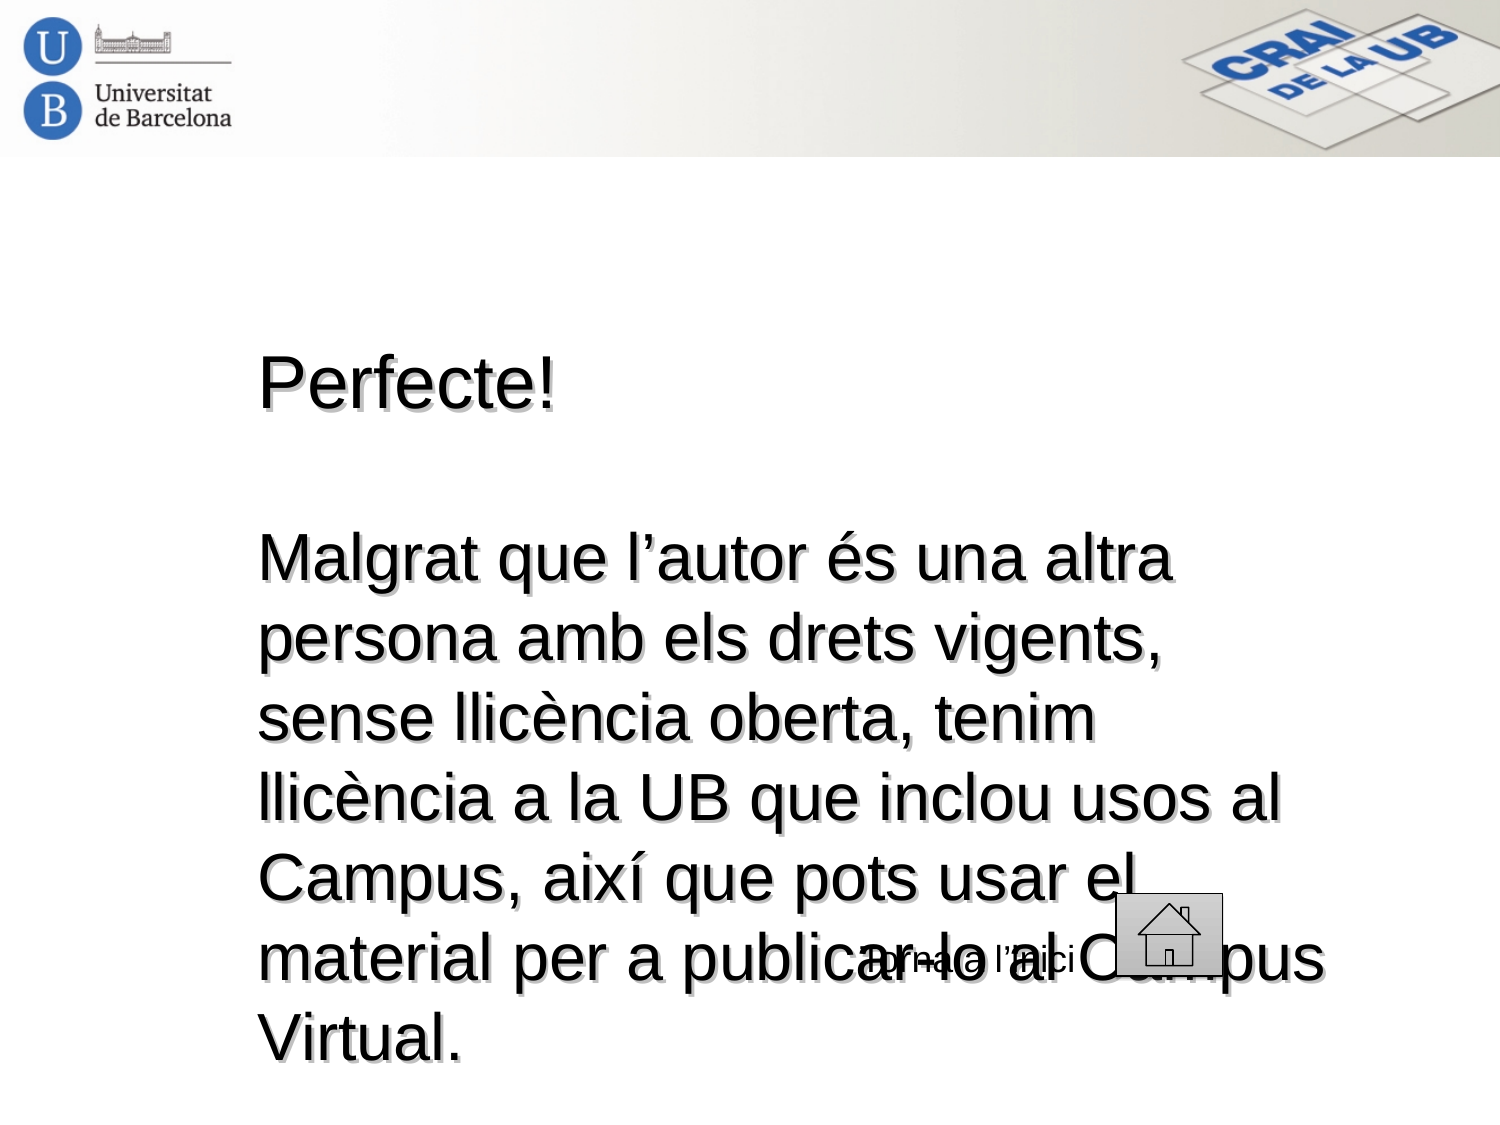

# Perfecte! Malgrat que l’autor és una altra persona amb els drets vigents, sense llicència oberta, tenim llicència a la UB que inclou usos al Campus, així que pots usar el material per a publicar-lo al Campus Virtual.
Torna a l’inici